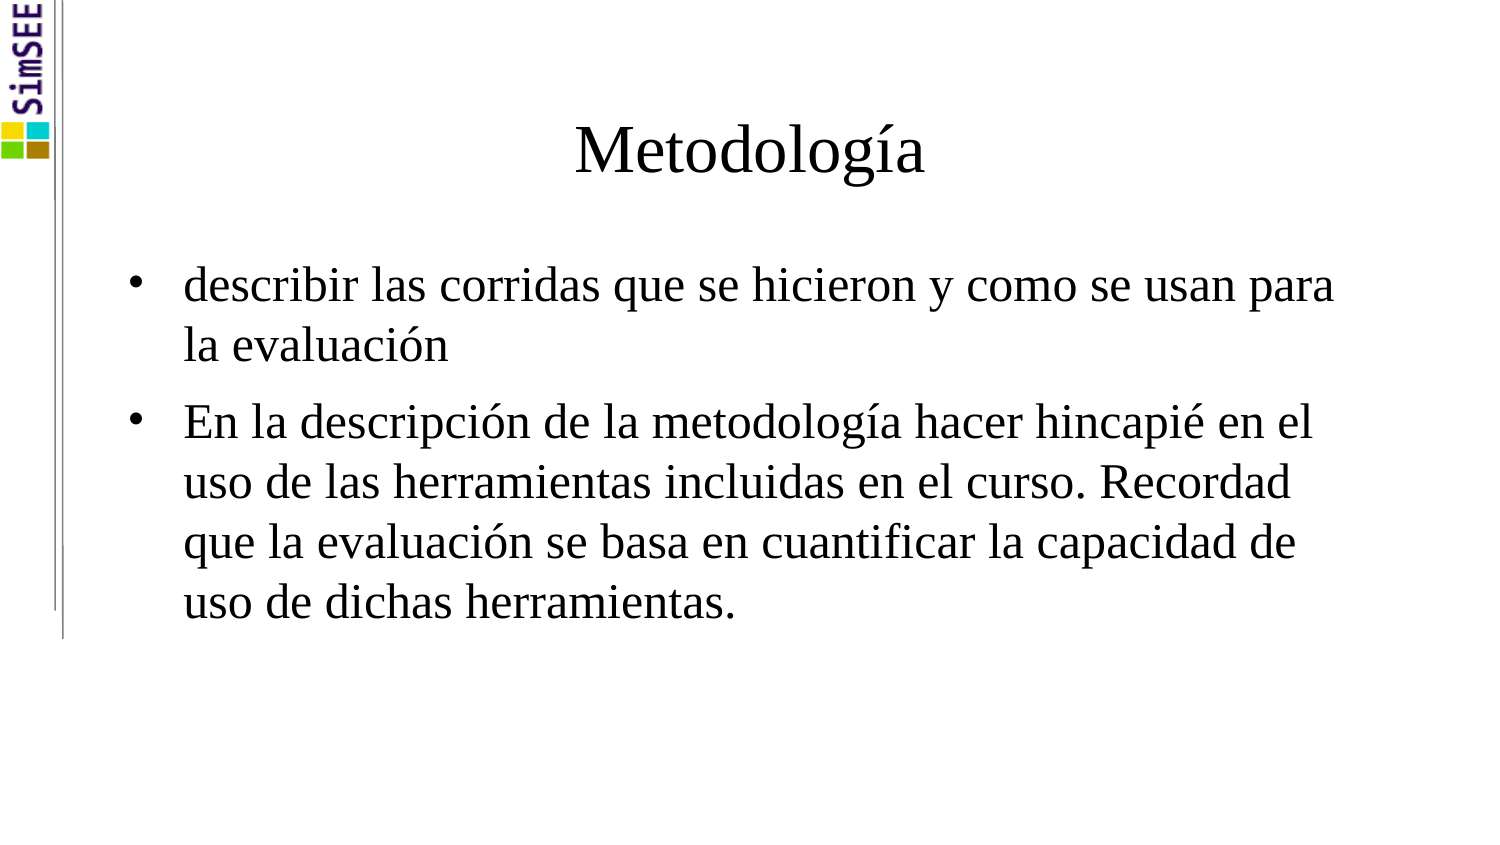

# Metodología
describir las corridas que se hicieron y como se usan para la evaluación
En la descripción de la metodología hacer hincapié en el uso de las herramientas incluidas en el curso. Recordad que la evaluación se basa en cuantificar la capacidad de uso de dichas herramientas.